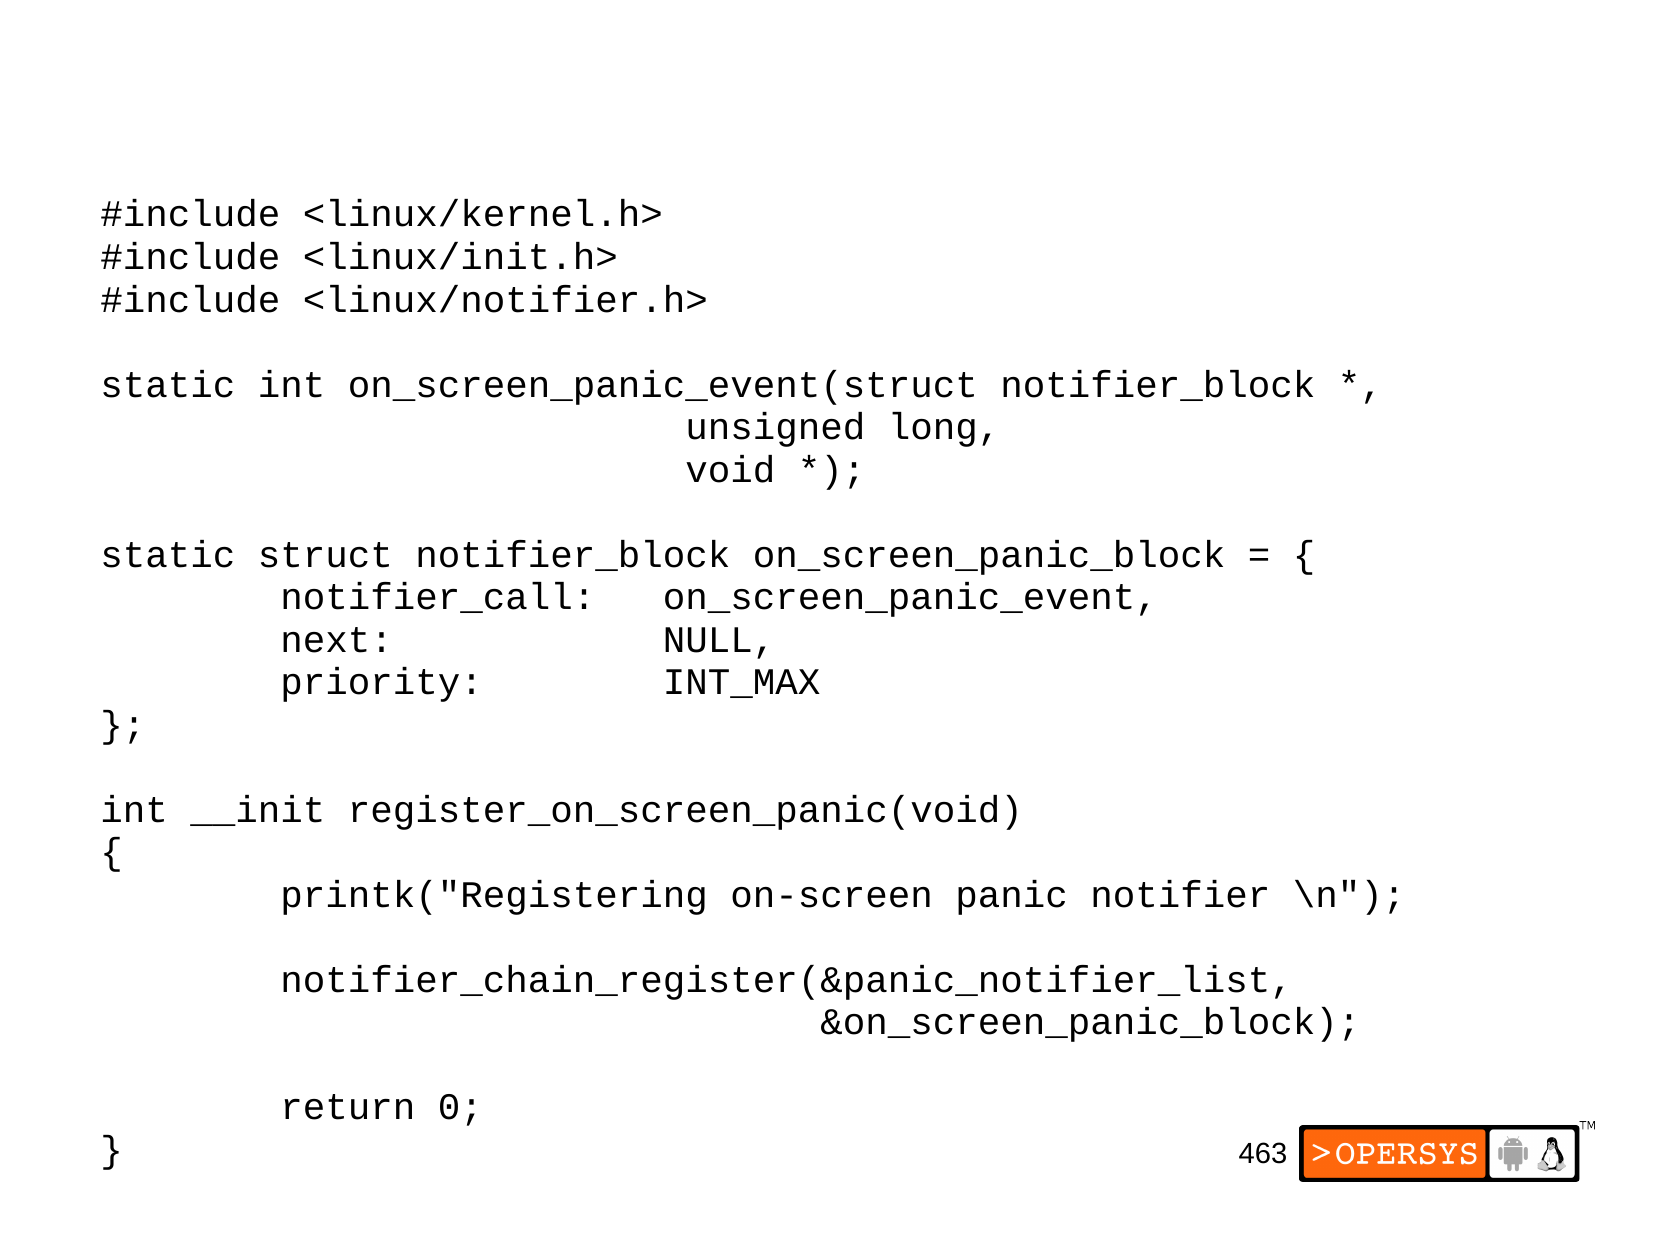

# #include <linux/kernel.h>
#include <linux/init.h>
#include <linux/notifier.h>
static int on_screen_panic_event(struct notifier_block *,
 unsigned long,
 void *);
static struct notifier_block on_screen_panic_block = {
 notifier_call: on_screen_panic_event,
 next: NULL,
 priority: INT_MAX
};
int __init register_on_screen_panic(void)
{
 printk("Registering on-screen panic notifier \n");
 notifier_chain_register(&panic_notifier_list,
 &on_screen_panic_block);
 return 0;
}